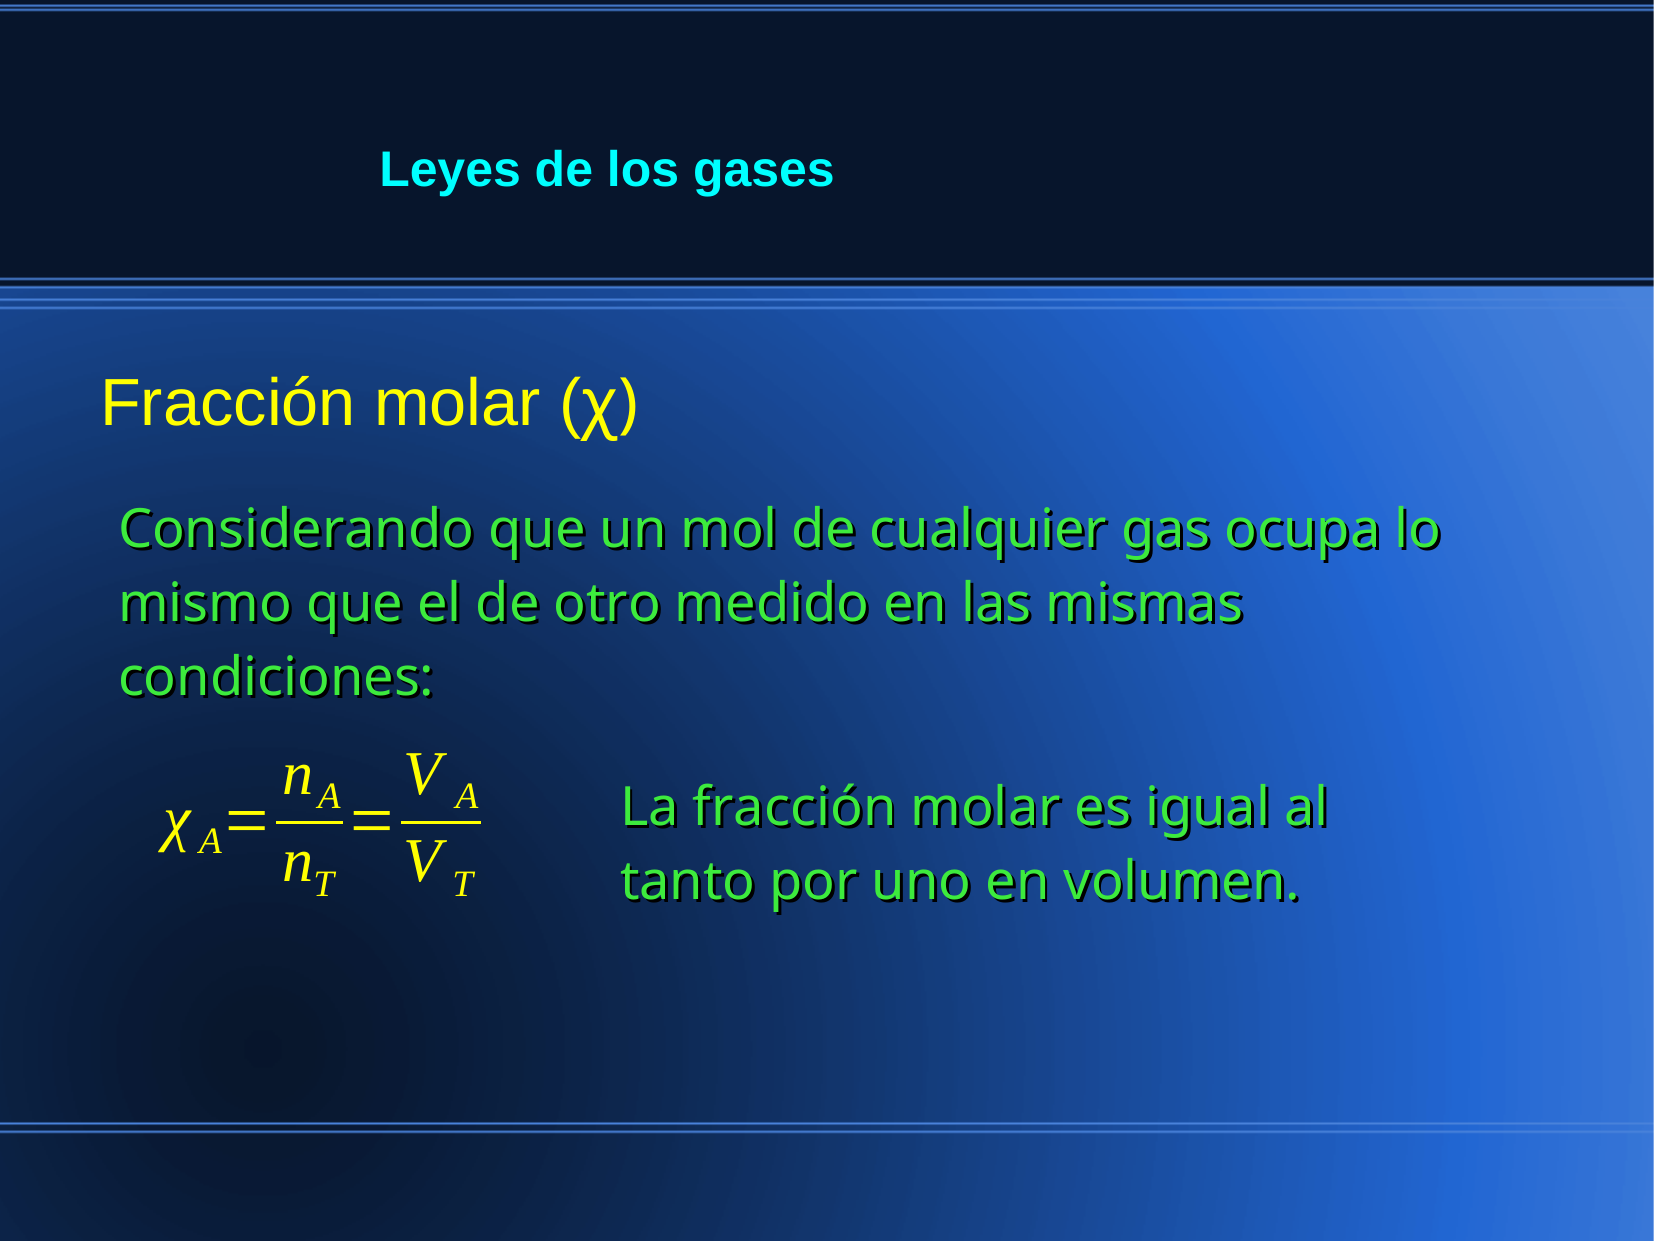

# Leyes de los gases
Fracción molar (χ)
Considerando que un mol de cualquier gas ocupa lo mismo que el de otro medido en las mismas condiciones:
La fracción molar es igual al tanto por uno en volumen.